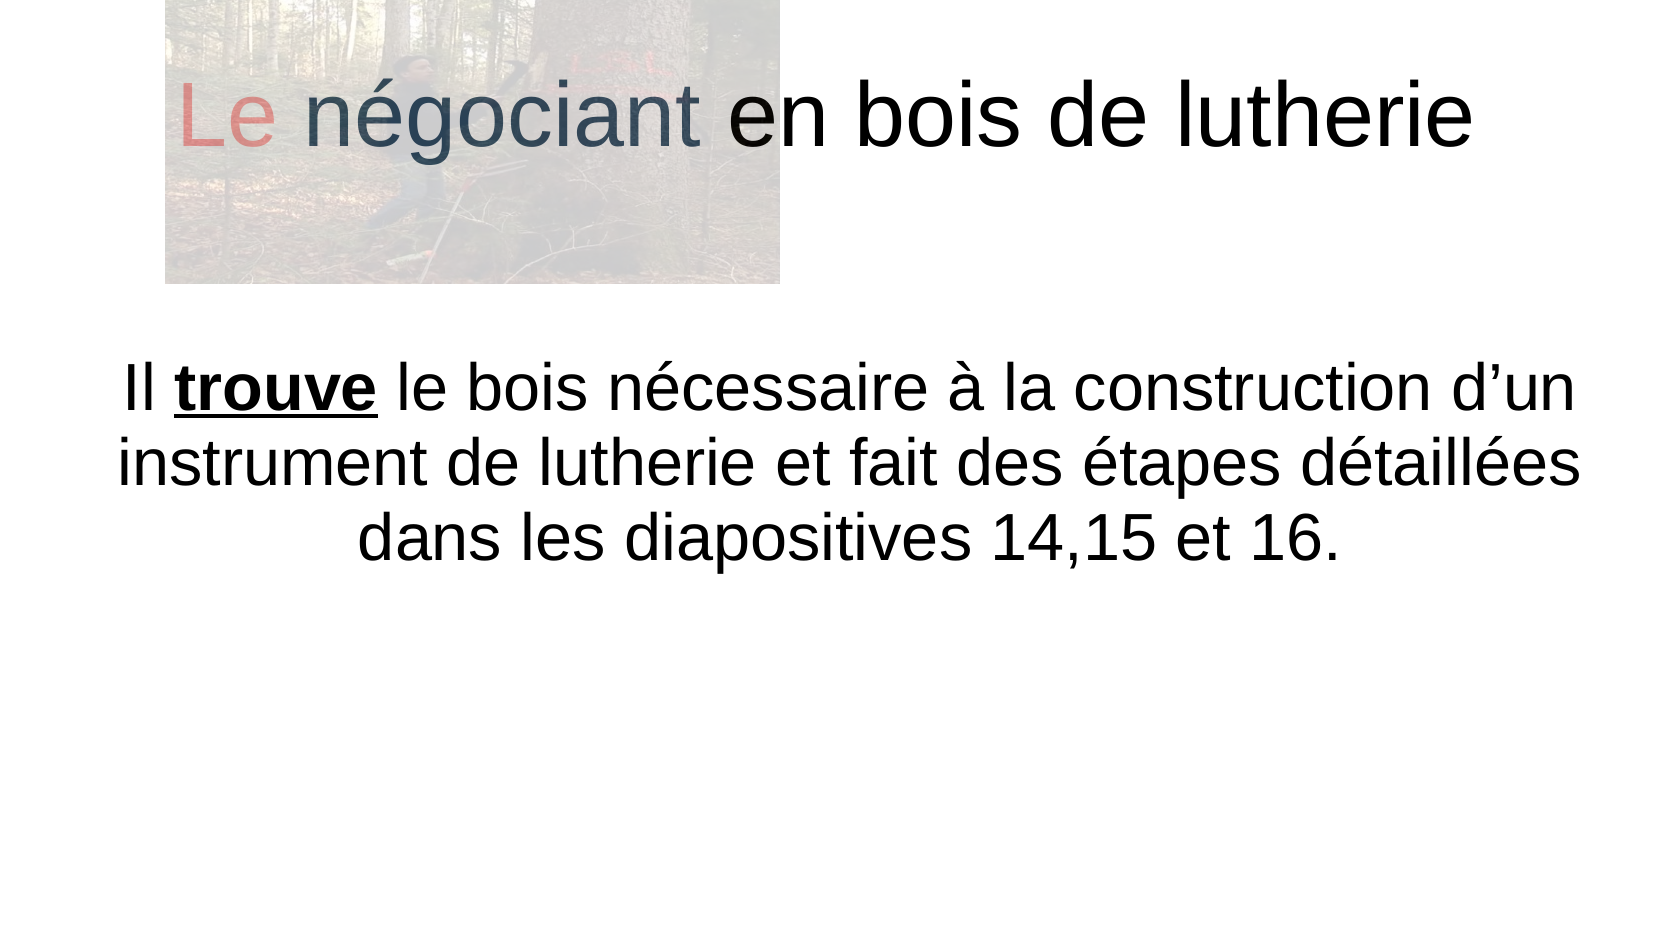

# Le négociant en bois de lutherie
Il trouve le bois nécessaire à la construction d’un instrument de lutherie et fait des étapes détaillées dans les diapositives 14,15 et 16.